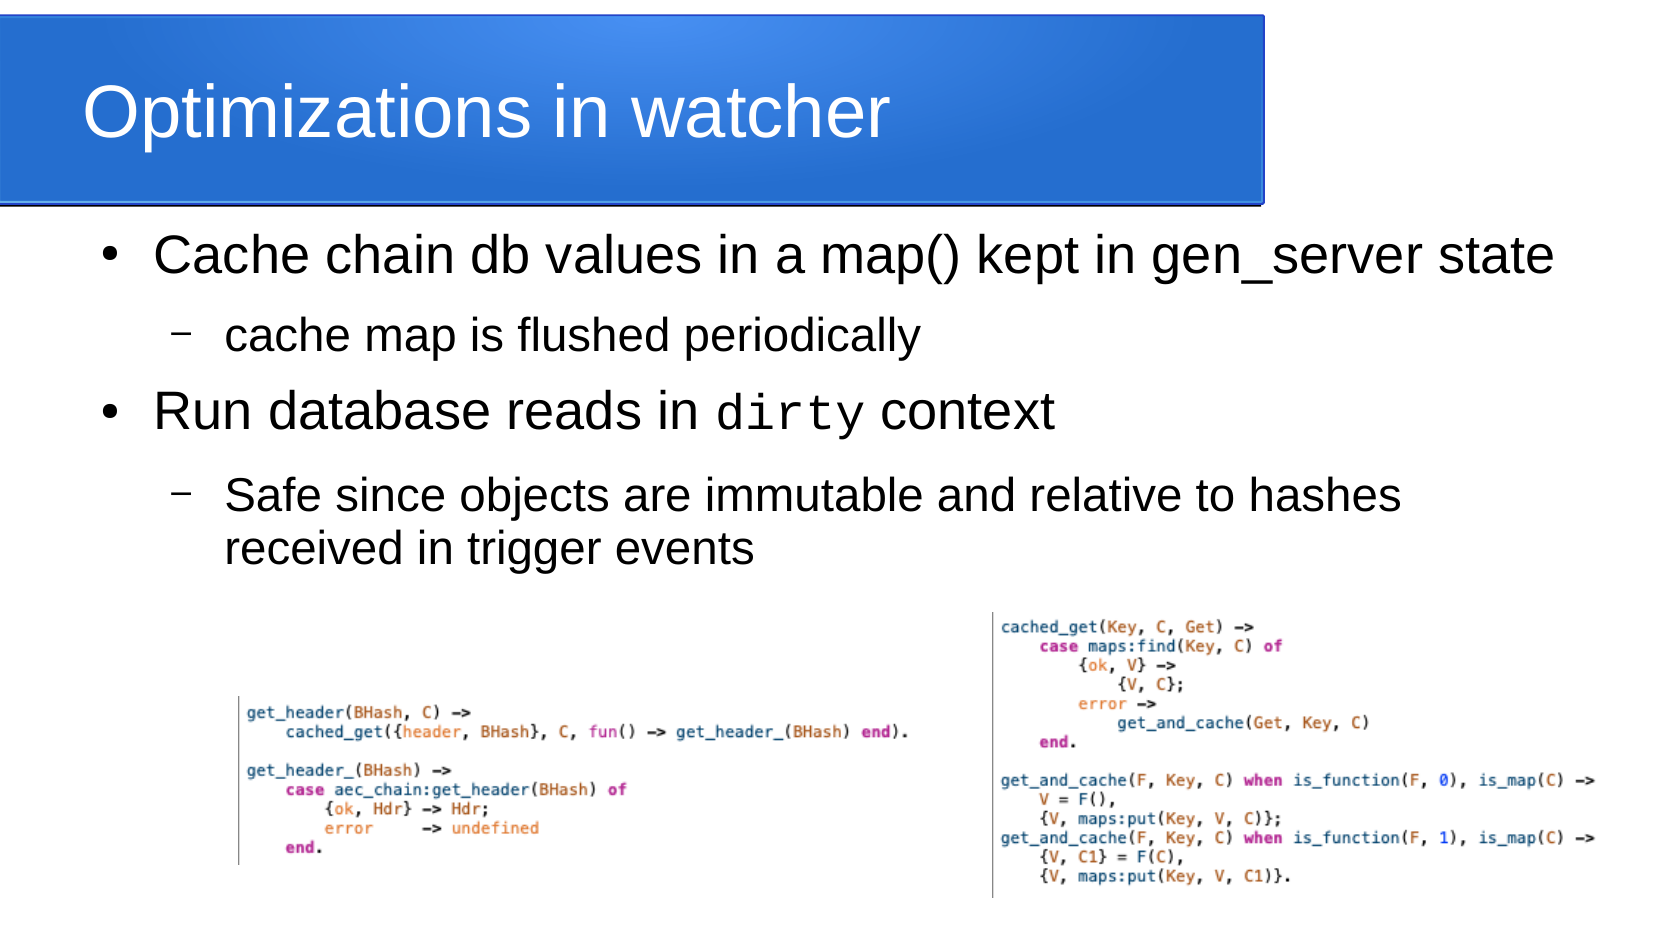

# Optimizations in watcher
Cache chain db values in a map() kept in gen_server state
cache map is flushed periodically
Run database reads in dirty context
Safe since objects are immutable and relative to hashes received in trigger events